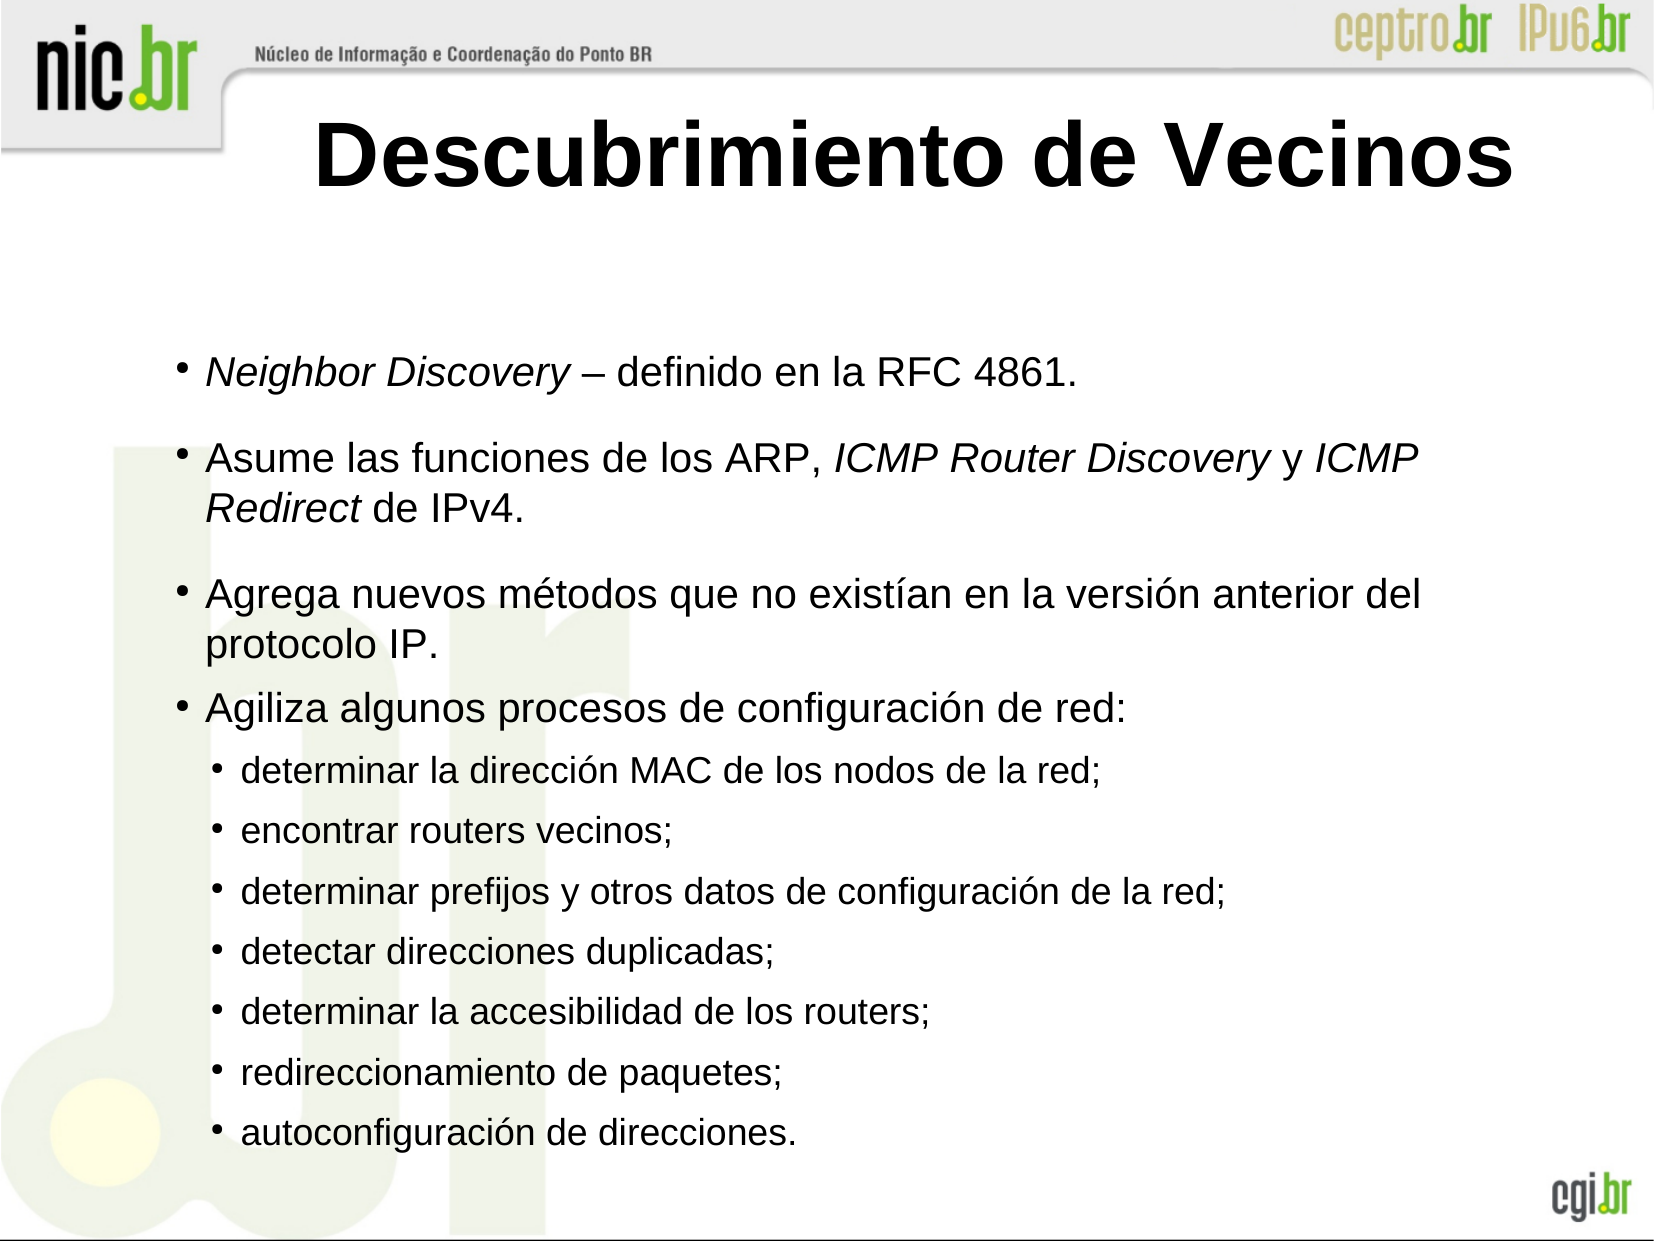

Descubrimiento de Vecinos
Neighbor Discovery – definido en la RFC 4861.
Asume las funciones de los ARP, ICMP Router Discovery y ICMP Redirect de IPv4.
Agrega nuevos métodos que no existían en la versión anterior del protocolo IP.
Agiliza algunos procesos de configuración de red:
determinar la dirección MAC de los nodos de la red;
encontrar routers vecinos;
determinar prefijos y otros datos de configuración de la red;
detectar direcciones duplicadas;
determinar la accesibilidad de los routers;
redireccionamiento de paquetes;
autoconfiguración de direcciones.